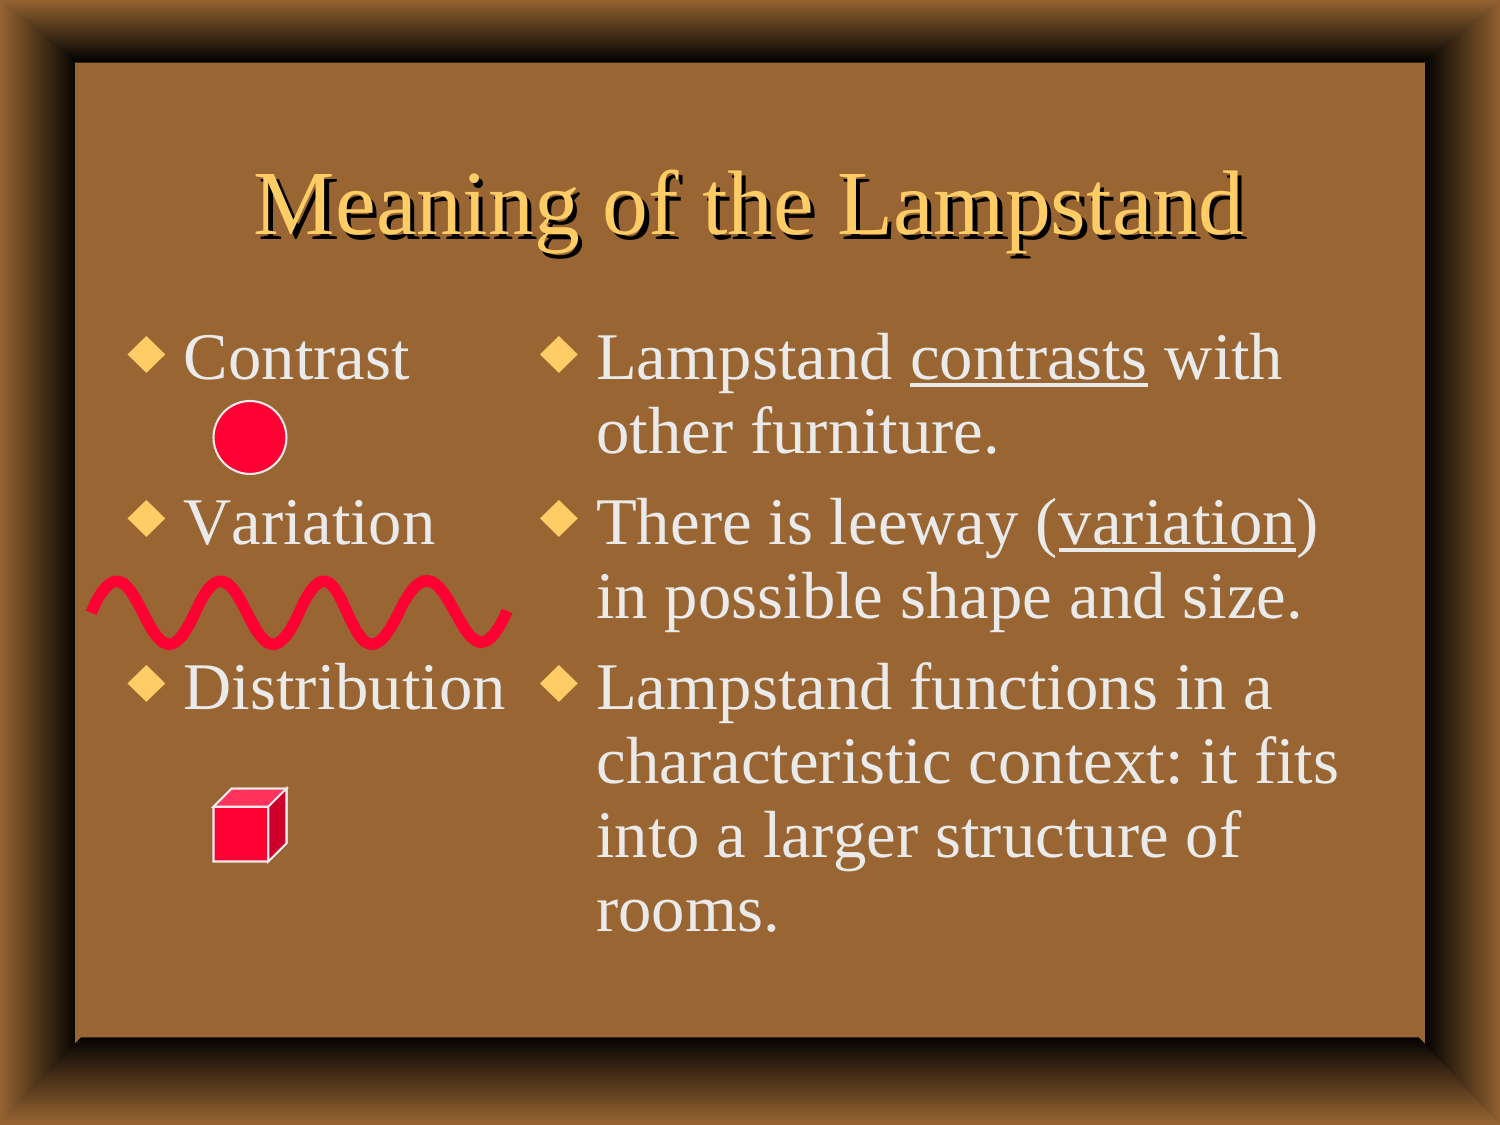

# Meaning of the Lampstand
Contrast
Variation
Distribution
Lampstand contrasts with other furniture.
There is leeway (variation) in possible shape and size.
Lampstand functions in a characteristic context: it fits into a larger structure of rooms.